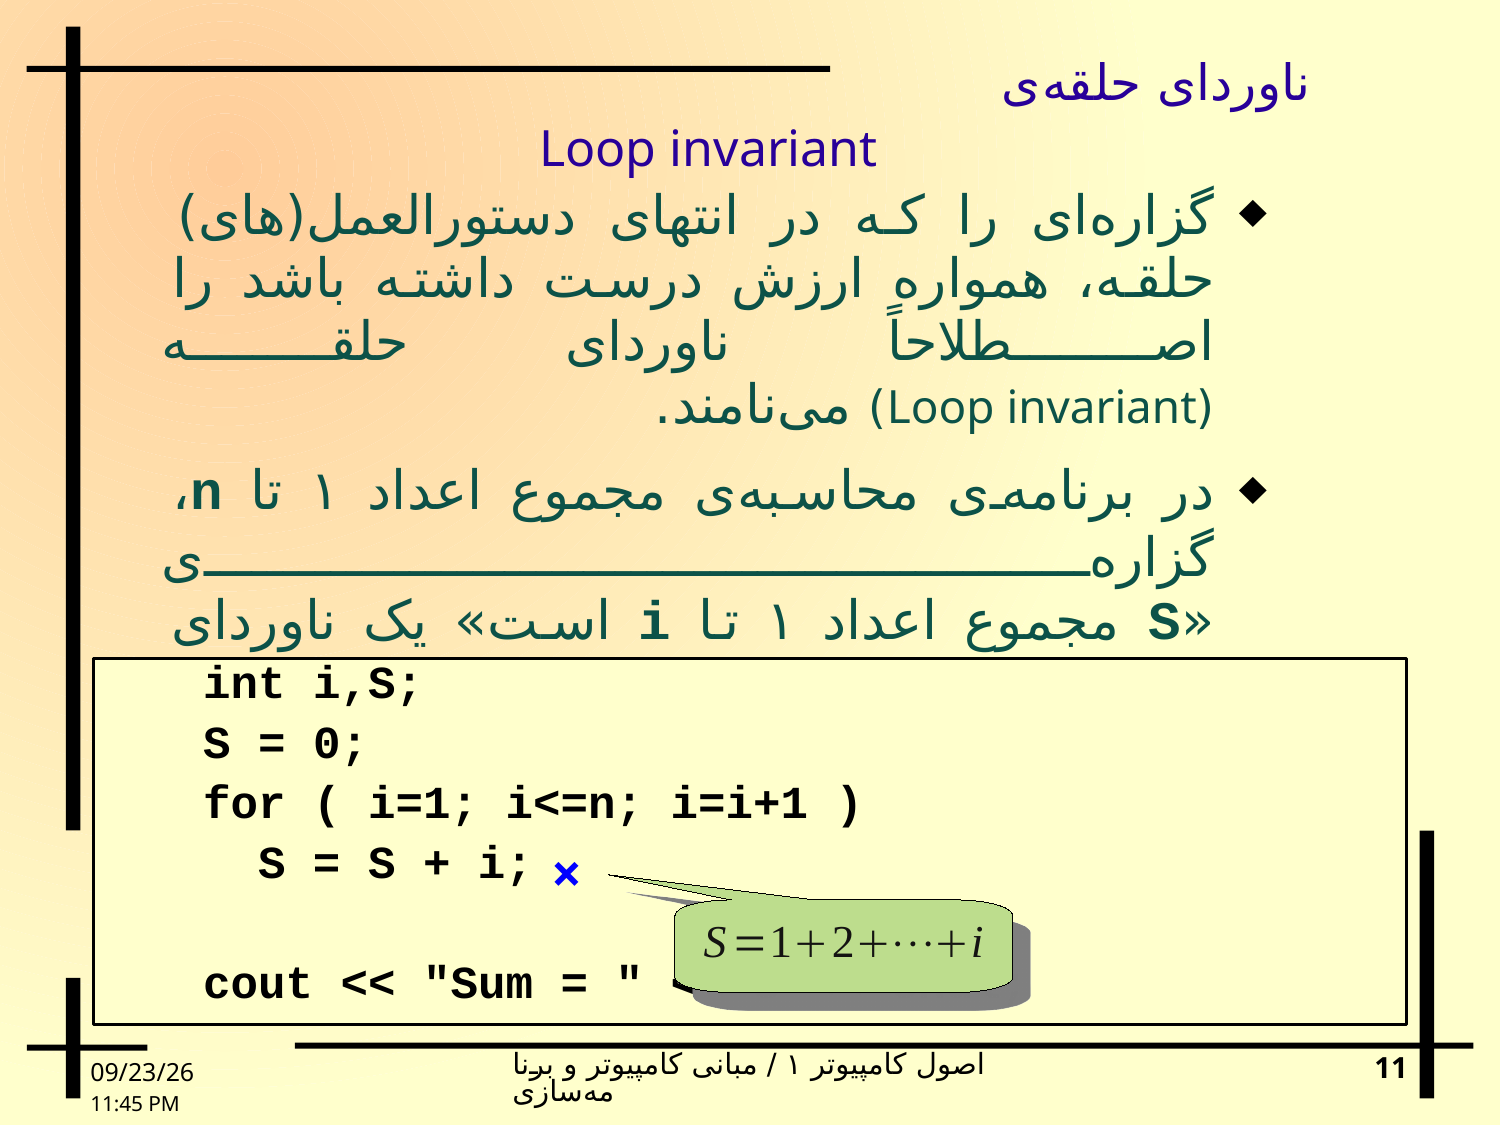

# ناوردای حلقه‌ی Loop invariant
گزاره‌ای را که در انتهای دستورالعمل(های) حلقه، همواره ارزش درست داشته باشد را اصطلاحاً ناوردای حلقه
(Loop invariant) می‌نامند.
در برنامه‌ی محاسبه‌ی مجموع اعداد ۱ تا n، گزاره‌ی
«S مجموع اعداد ۱ تا i است» یک ناوردای حلقه است.
 int i,S;
 S = 0;
 for ( i=1; i<=n; i=i+1 )
 S = S + i;
 cout << "Sum = " << S << endl;
×
اصول کامپیوتر ۱ / مبانی کامپیوتر و برنامه‌سازی
11